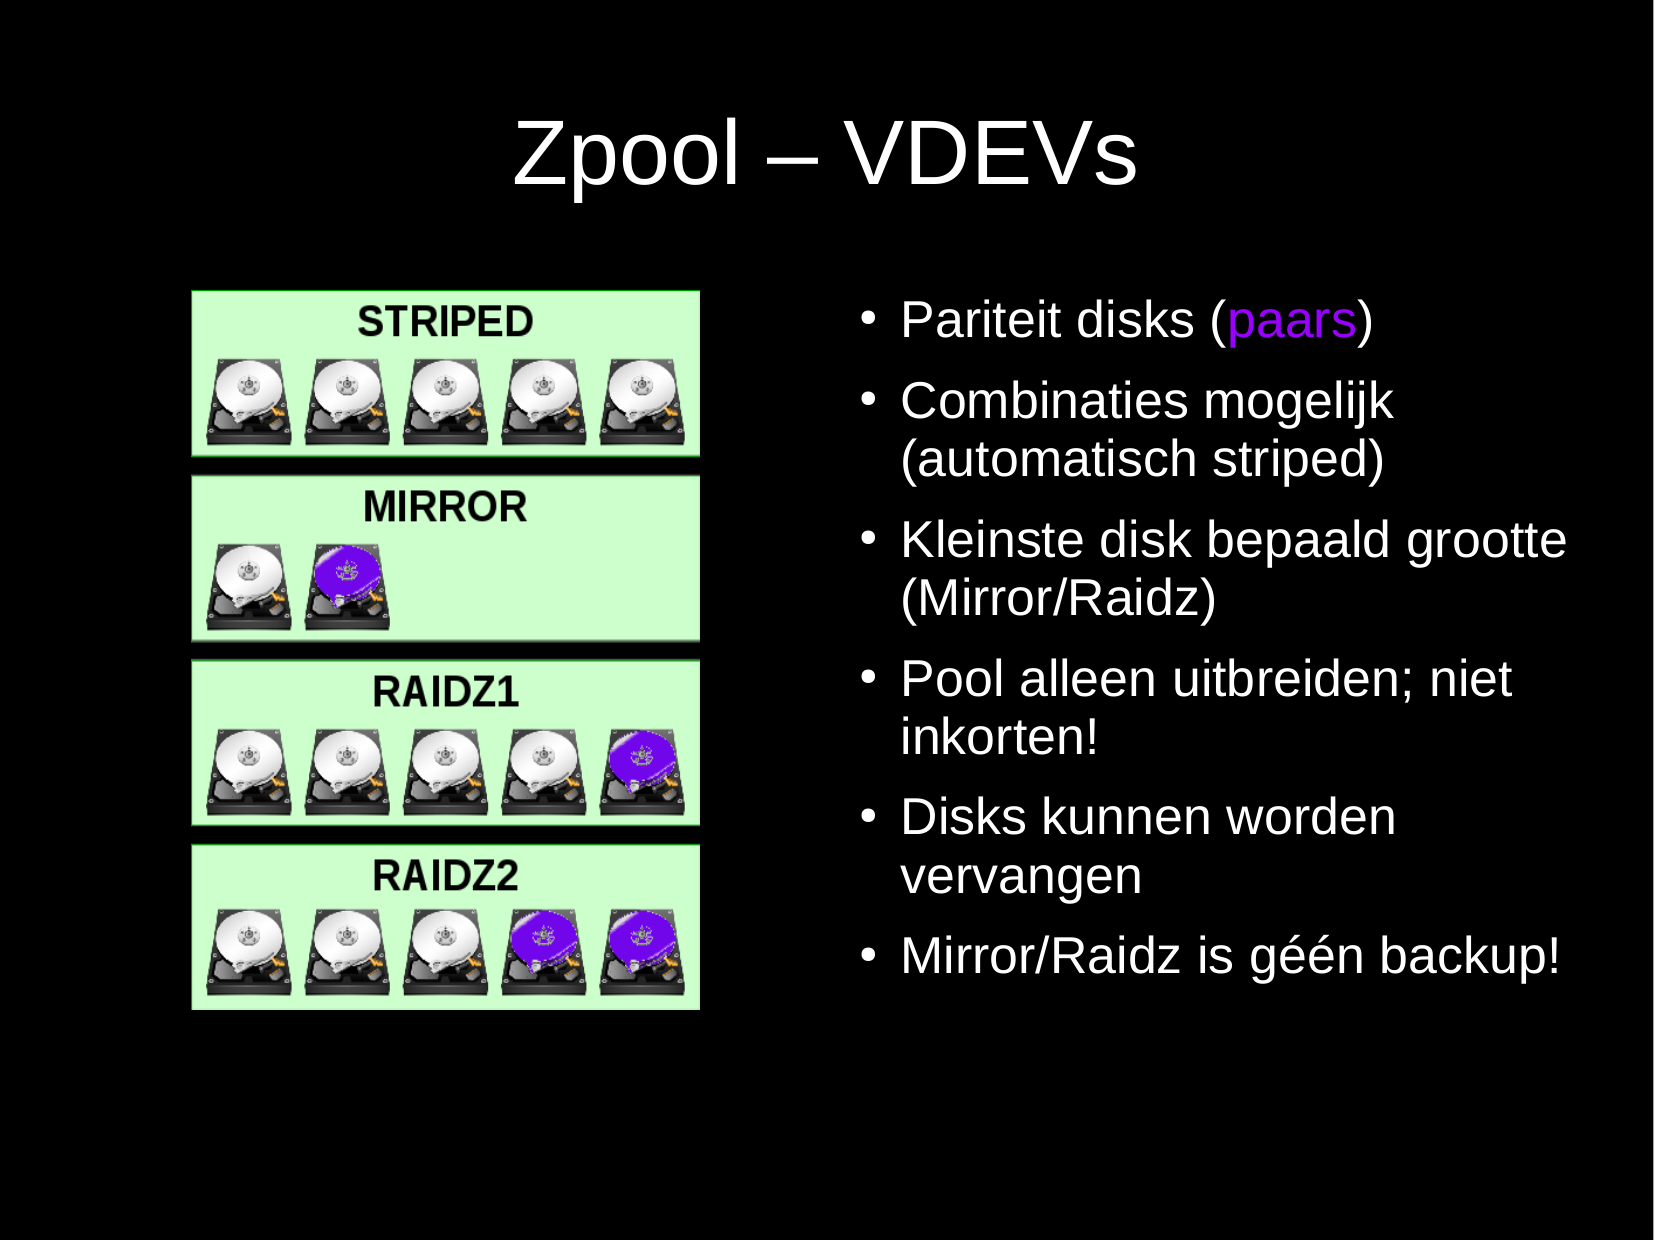

# Zpool – VDEVs
Pariteit disks (paars)
Combinaties mogelijk (automatisch striped)
Kleinste disk bepaald grootte (Mirror/Raidz)
Pool alleen uitbreiden; niet inkorten!
Disks kunnen worden vervangen
Mirror/Raidz is géén backup!